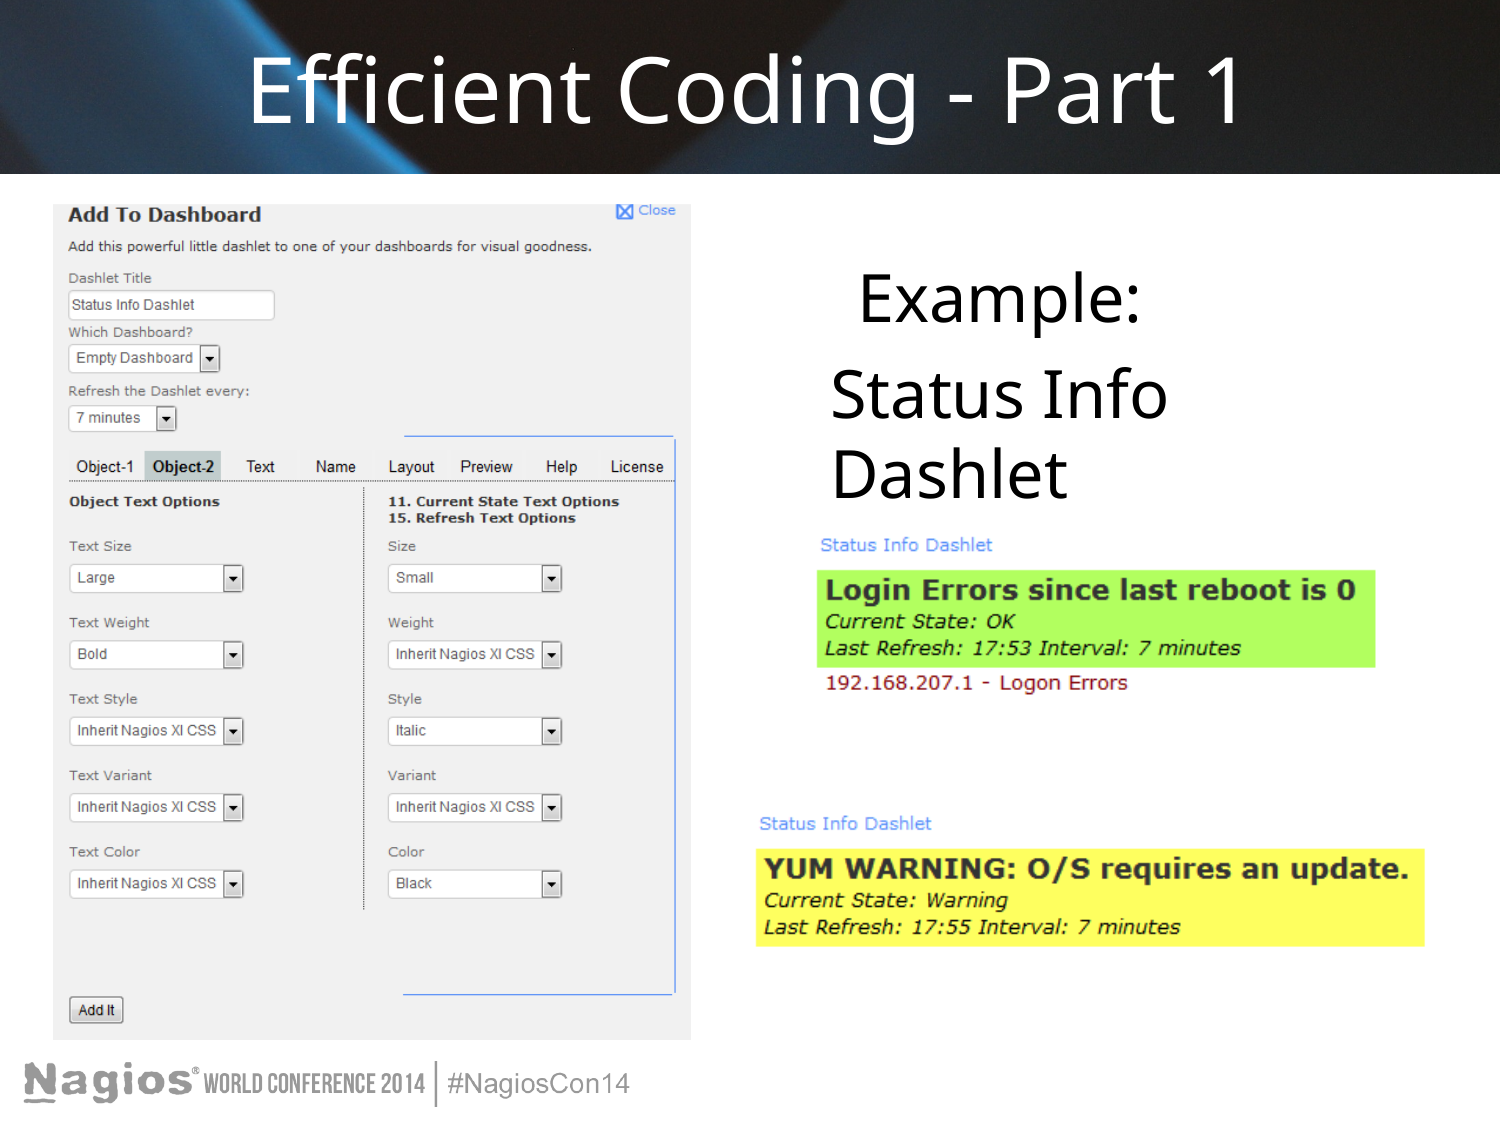

# Efficient Coding - Part 1
Example:
Status Info Dashlet